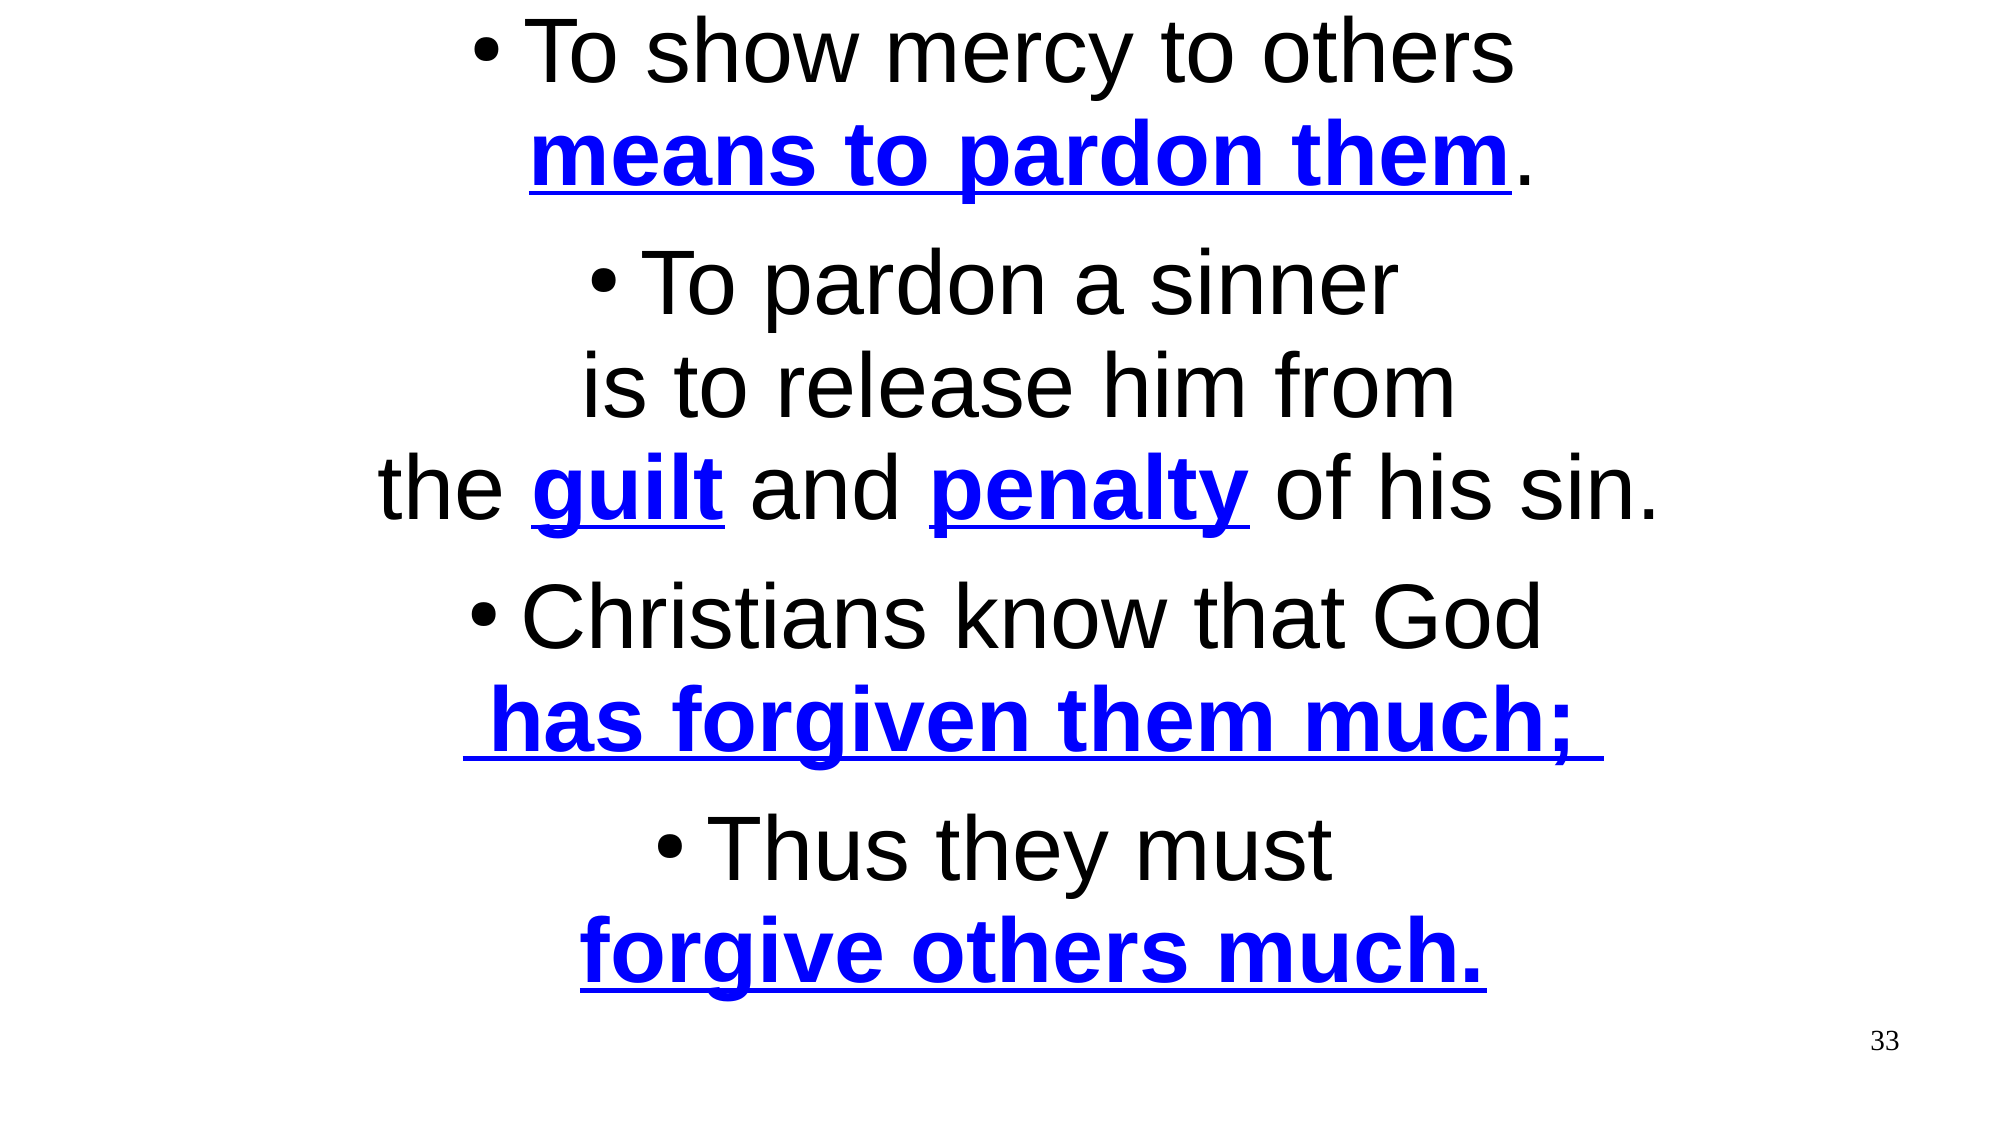

# To show mercy to others means to pardon them.
To pardon a sinner
is to release him from
the guilt and penalty of his sin.
Christians know that God
 has forgiven them much;
Thus they must
forgive others much.
33